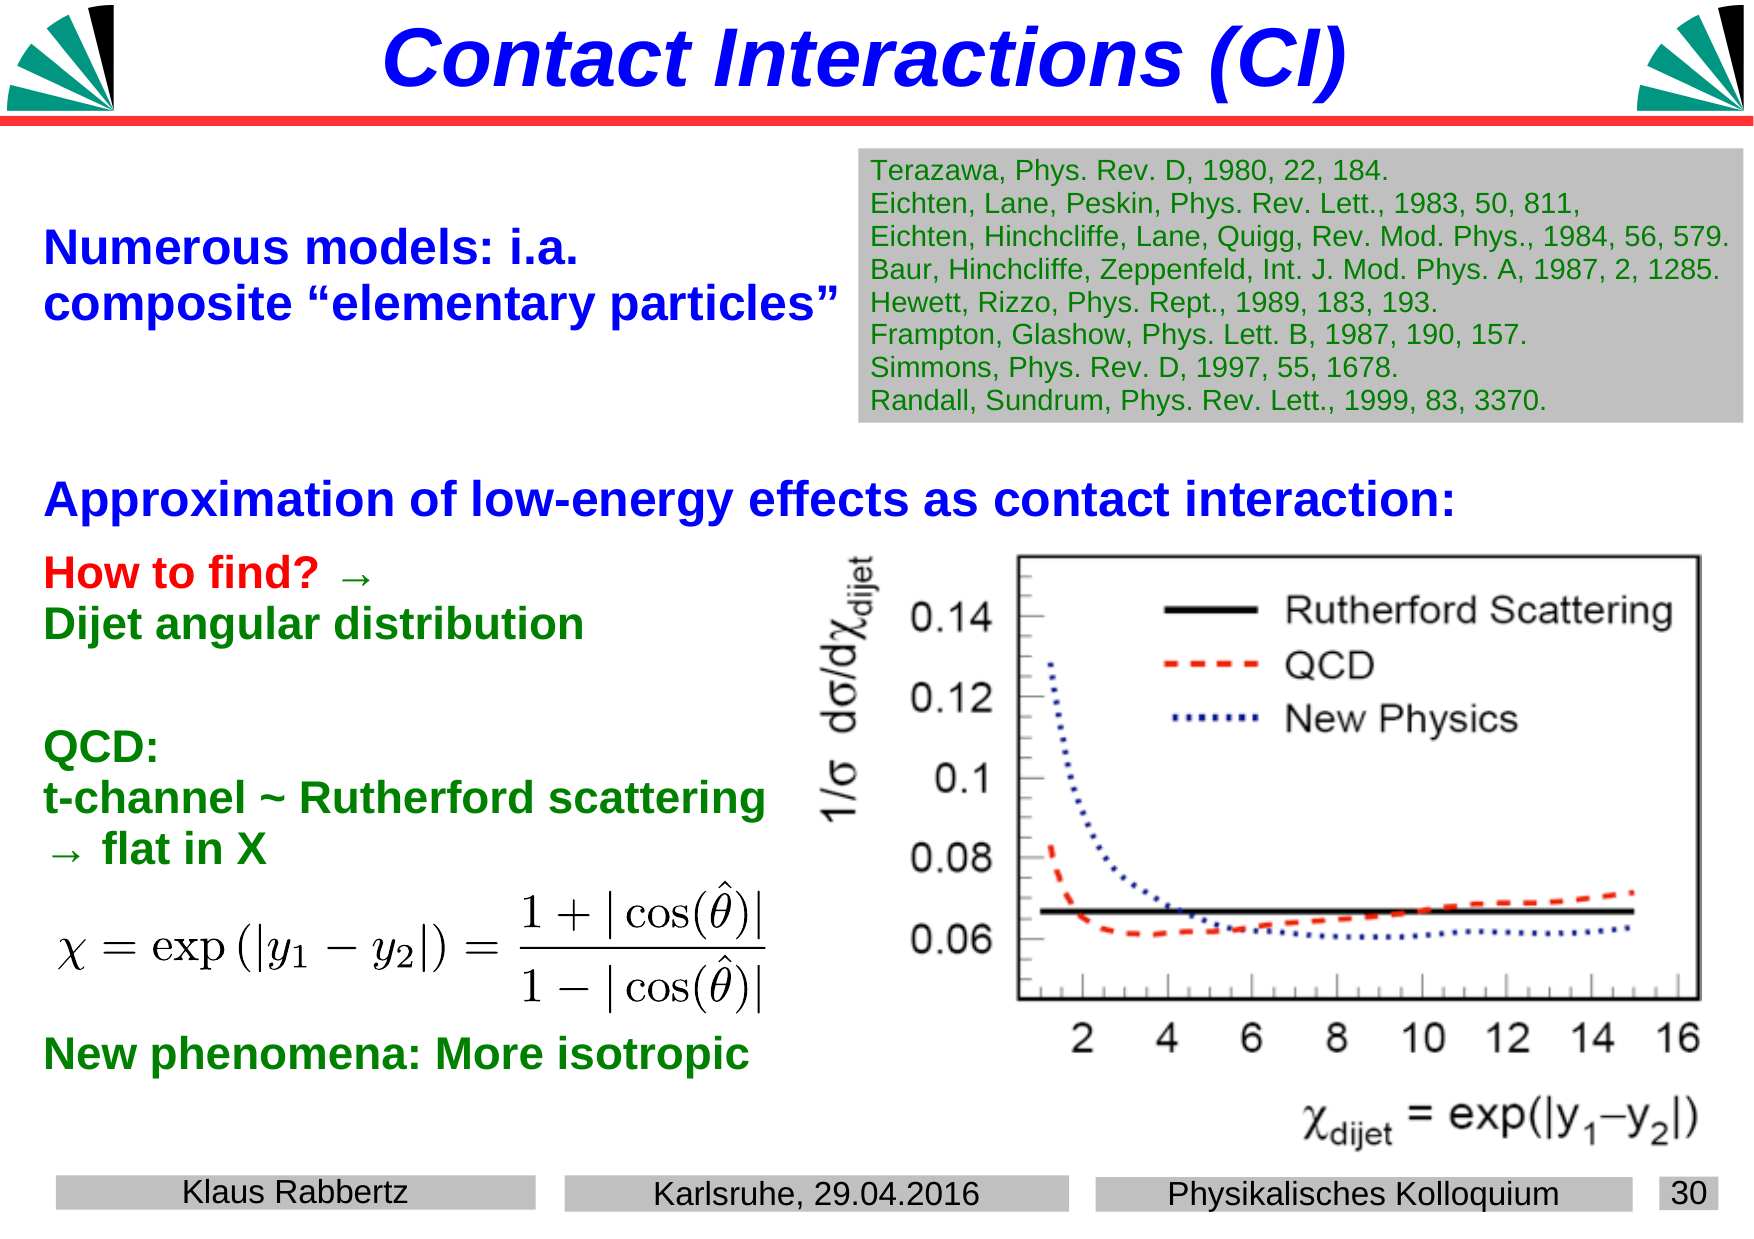

# Contact Interactions (CI)
Terazawa, Phys. Rev. D, 1980, 22, 184.
Eichten, Lane, Peskin, Phys. Rev. Lett., 1983, 50, 811,
Eichten, Hinchcliffe, Lane, Quigg, Rev. Mod. Phys., 1984, 56, 579.
Baur, Hinchcliffe, Zeppenfeld, Int. J. Mod. Phys. A, 1987, 2, 1285.
Hewett, Rizzo, Phys. Rept., 1989, 183, 193.
Frampton, Glashow, Phys. Lett. B, 1987, 190, 157.
Simmons, Phys. Rev. D, 1997, 55, 1678.
Randall, Sundrum, Phys. Rev. Lett., 1999, 83, 3370.
Numerous models: i.a.
composite “elementary particles”
Approximation of low-energy effects as contact interaction:
How to find? →
Dijet angular distribution
QCD:
t-channel ~ Rutherford scattering
→ flat in Χ
New phenomena: More isotropic